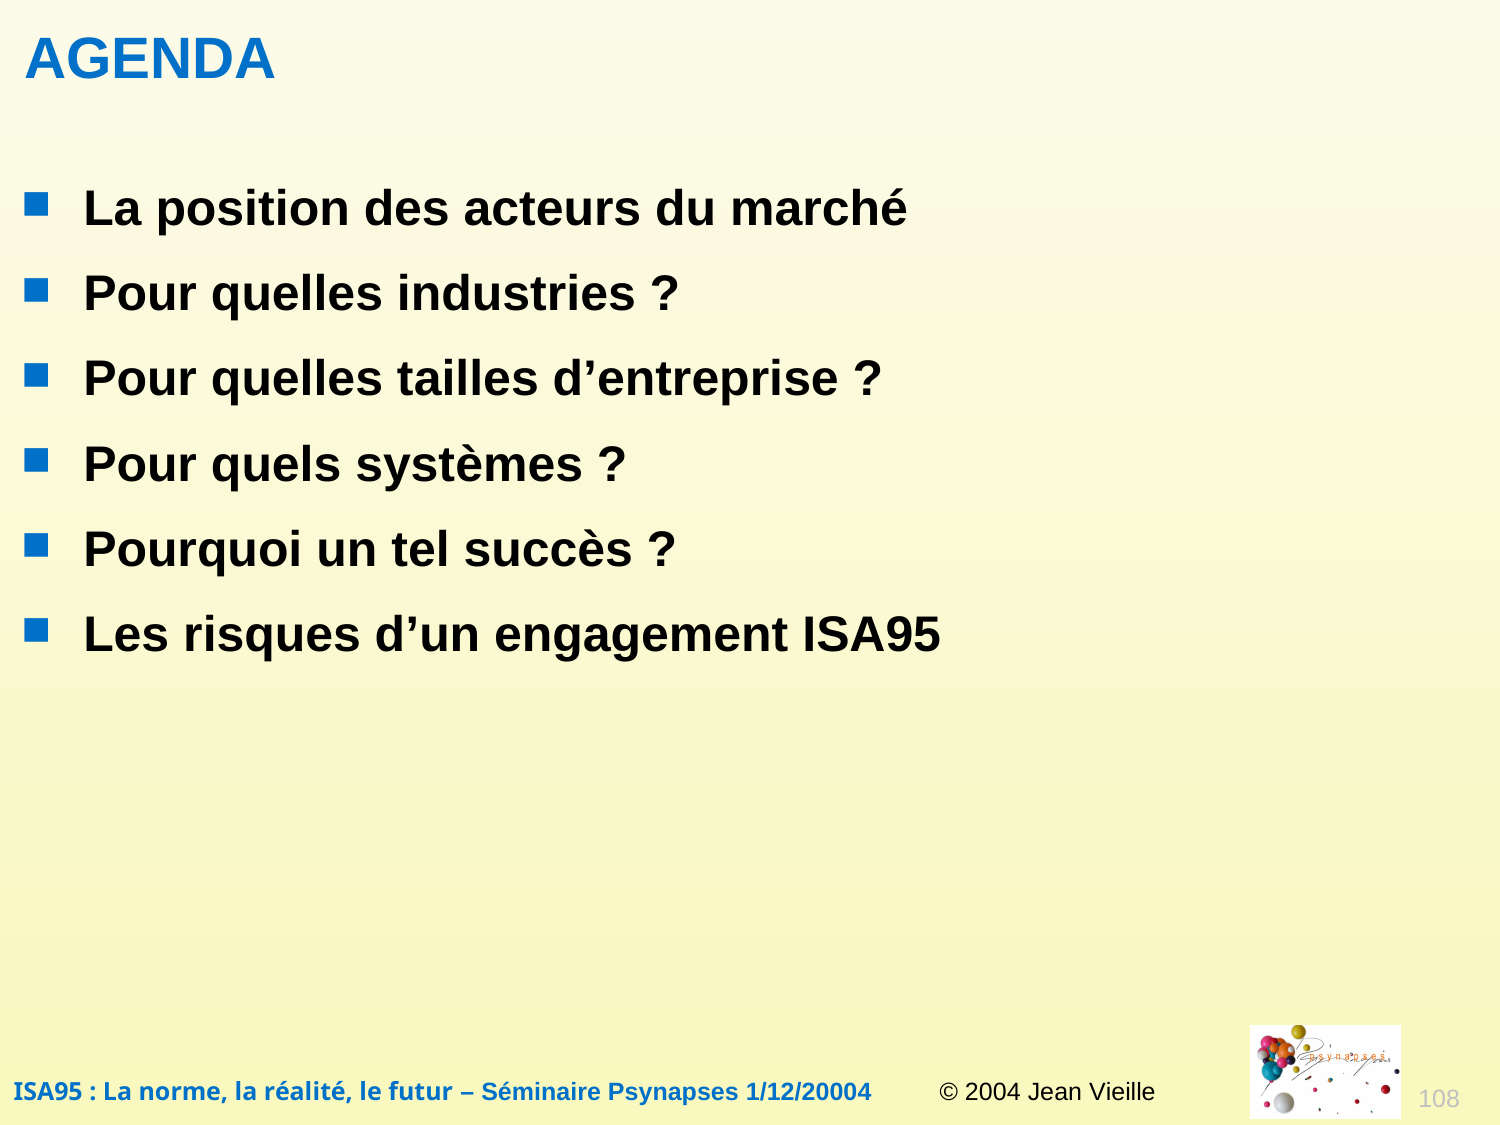

# AGENDA
La position des acteurs du marché
Pour quelles industries ?
Pour quelles tailles d’entreprise ?
Pour quels systèmes ?
Pourquoi un tel succès ?
Les risques d’un engagement ISA95